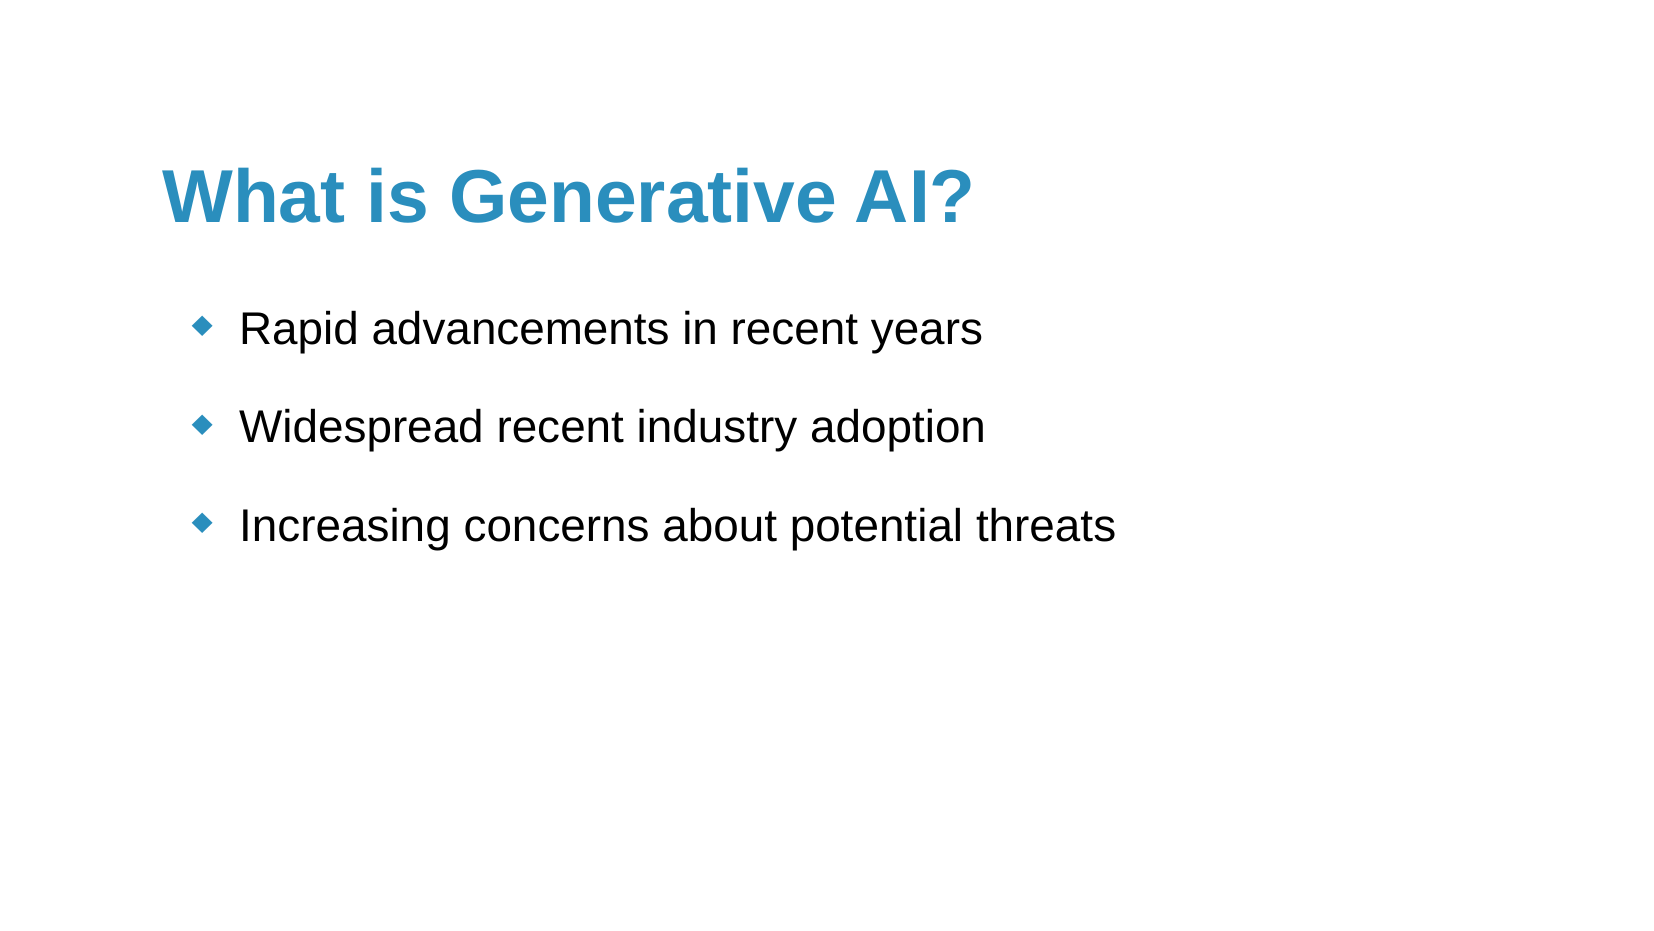

What is Generative AI?
Rapid advancements in recent years
Widespread recent industry adoption
Increasing concerns about potential threats